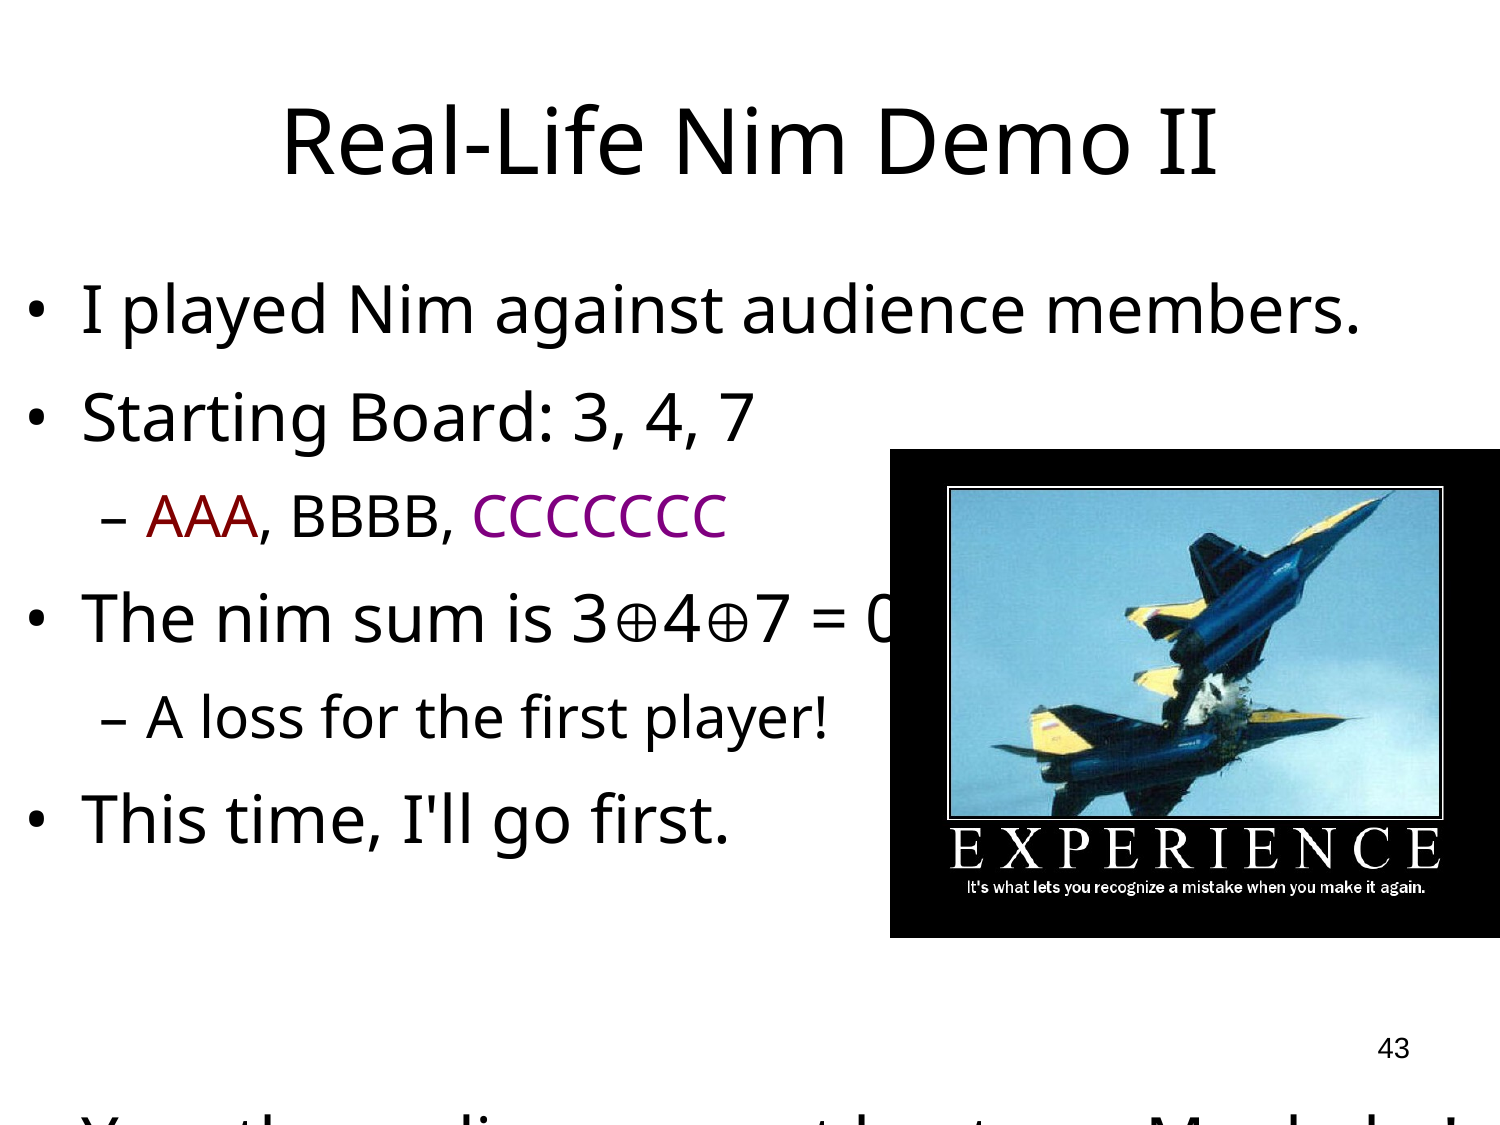

# Real-Life Nim Demo II
I played Nim against audience members.
Starting Board: 3, 4, 7
AAA, BBBB, CCCCCCC
The nim sum is 3⊕4⊕7 = 0
A loss for the first player!
This time, I'll go first.
You, the audience, must beat me. Muahaha!
43